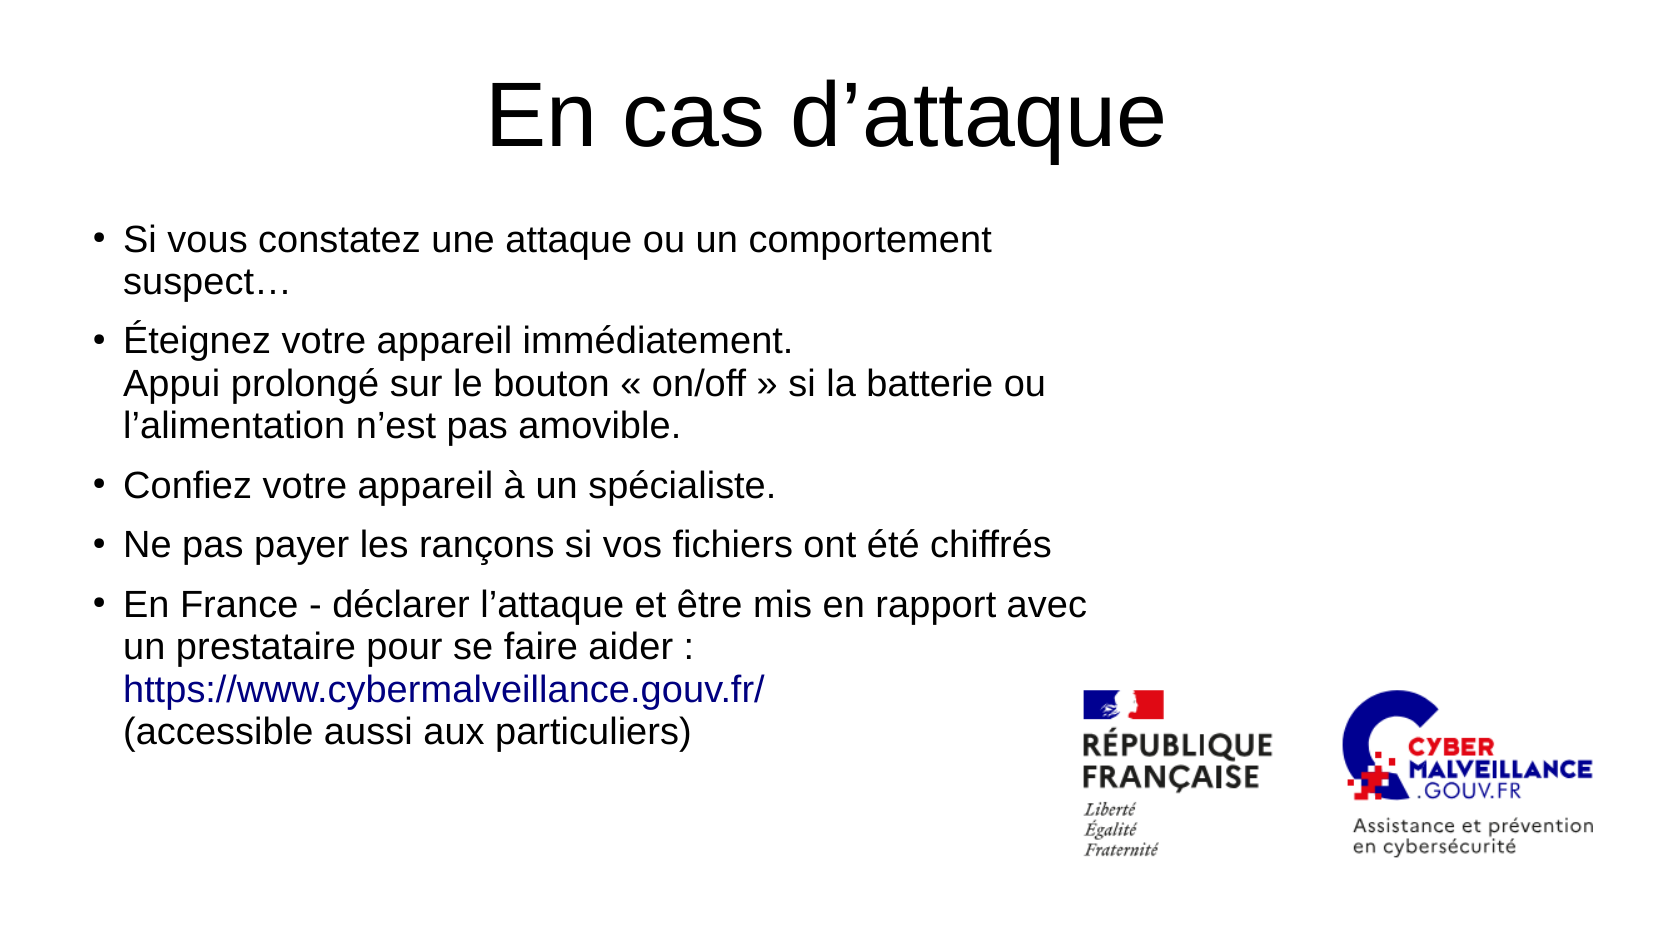

# En cas d’attaque
Si vous constatez une attaque ou un comportement suspect…
Éteignez votre appareil immédiatement.
Appui prolongé sur le bouton « on/off » si la batterie ou l’alimentation n’est pas amovible.
Confiez votre appareil à un spécialiste.
Ne pas payer les rançons si vos fichiers ont été chiffrés
En France - déclarer l’attaque et être mis en rapport avec un prestataire pour se faire aider : https://www.cybermalveillance.gouv.fr/
(accessible aussi aux particuliers)